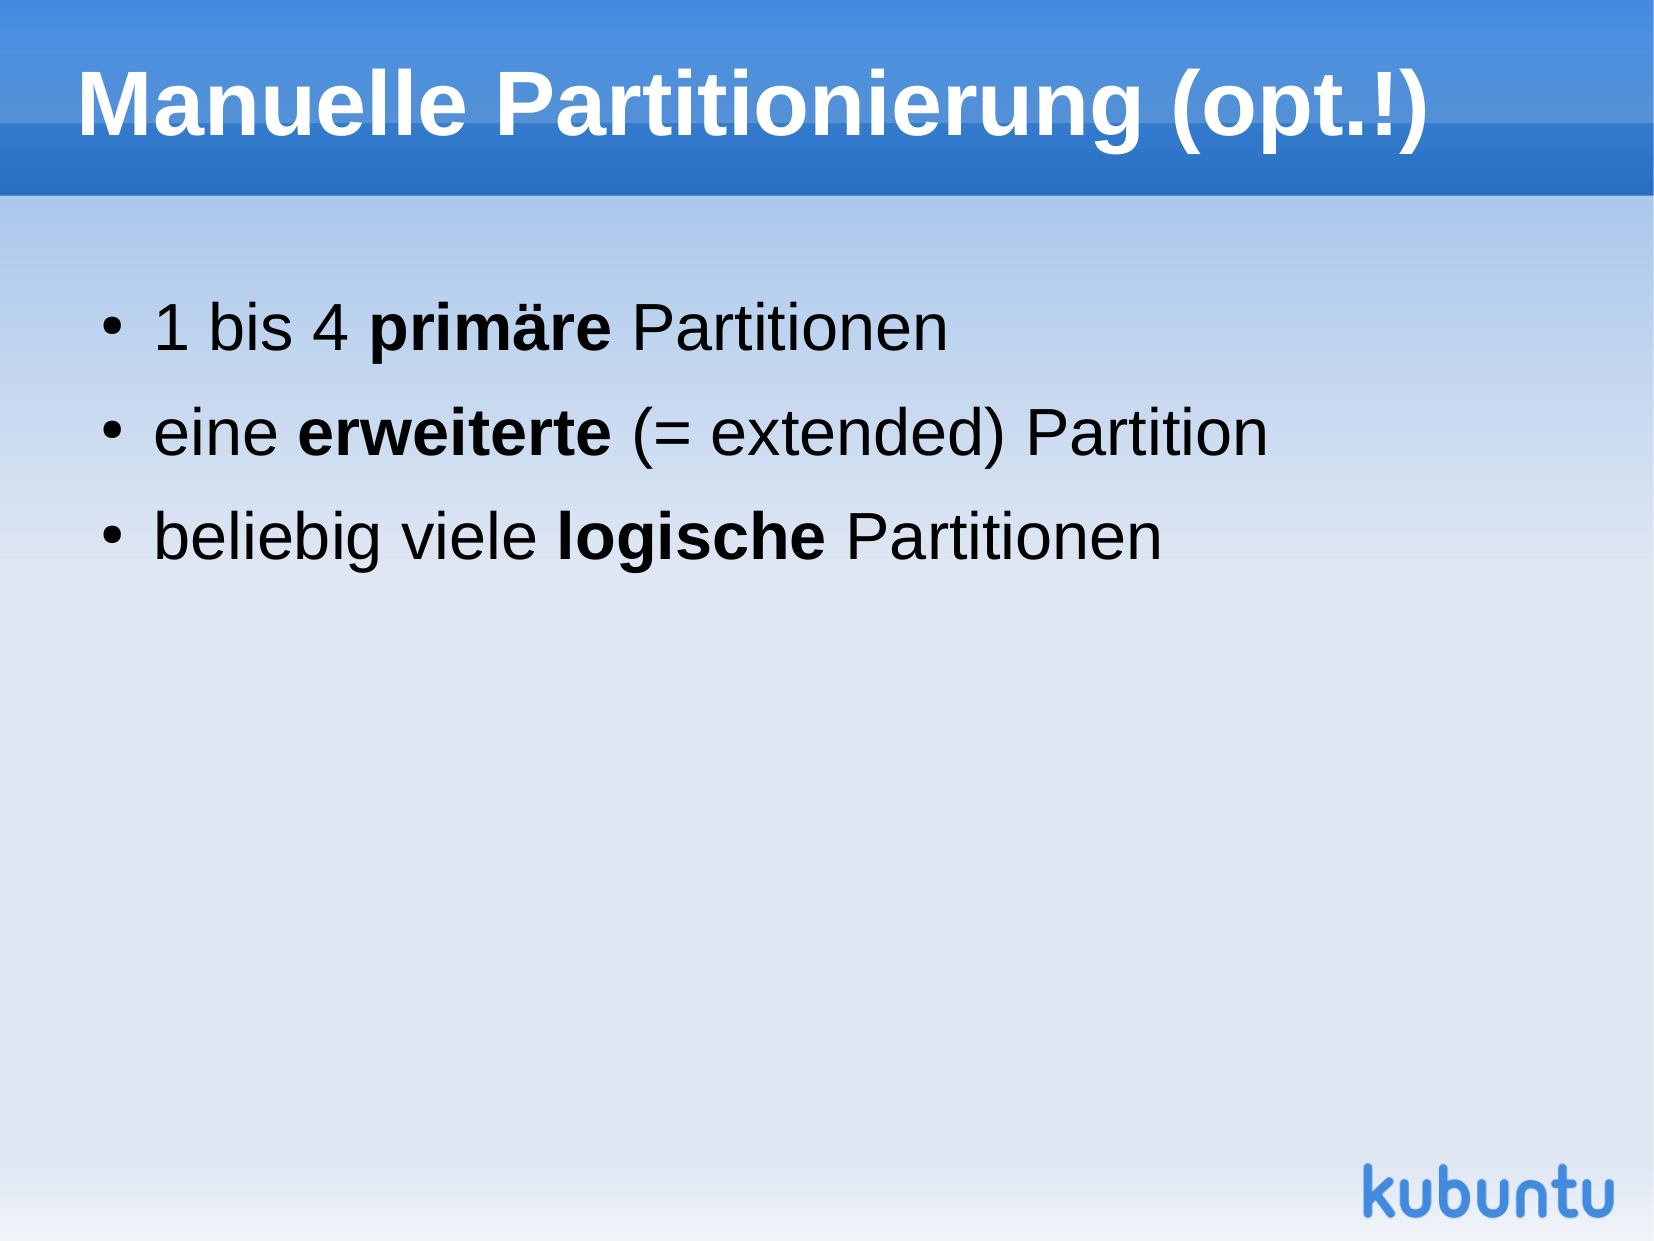

# Manuelle Partitionierung (opt.!)
1 bis 4 primäre Partitionen
eine erweiterte (= extended) Partition
beliebig viele logische Partitionen